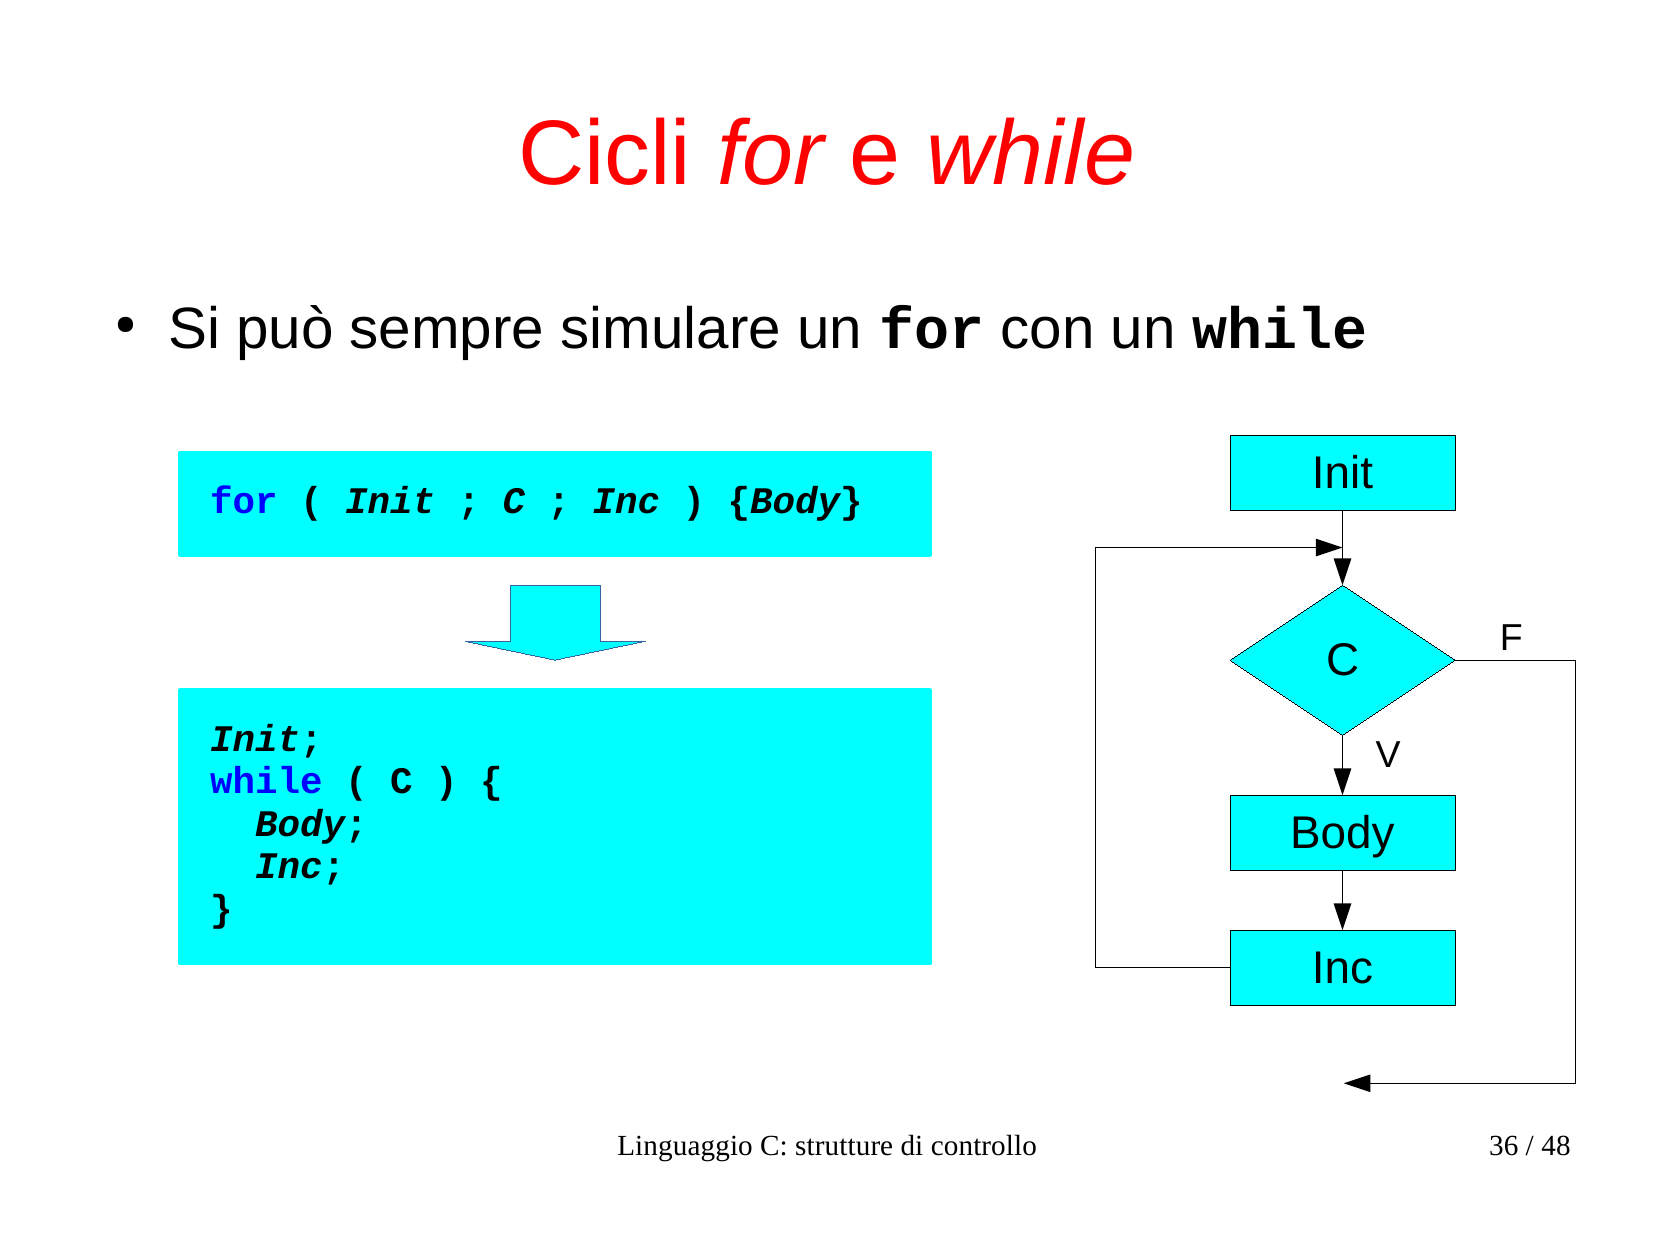

# Cicli for e while
Si può sempre simulare un for con un while
Init
for ( Init ; C ; Inc ) {Body}
C
F
Init;
while ( C ) {
 Body;
 Inc;
}
V
Body
Inc
Linguaggio C: strutture di controllo
36